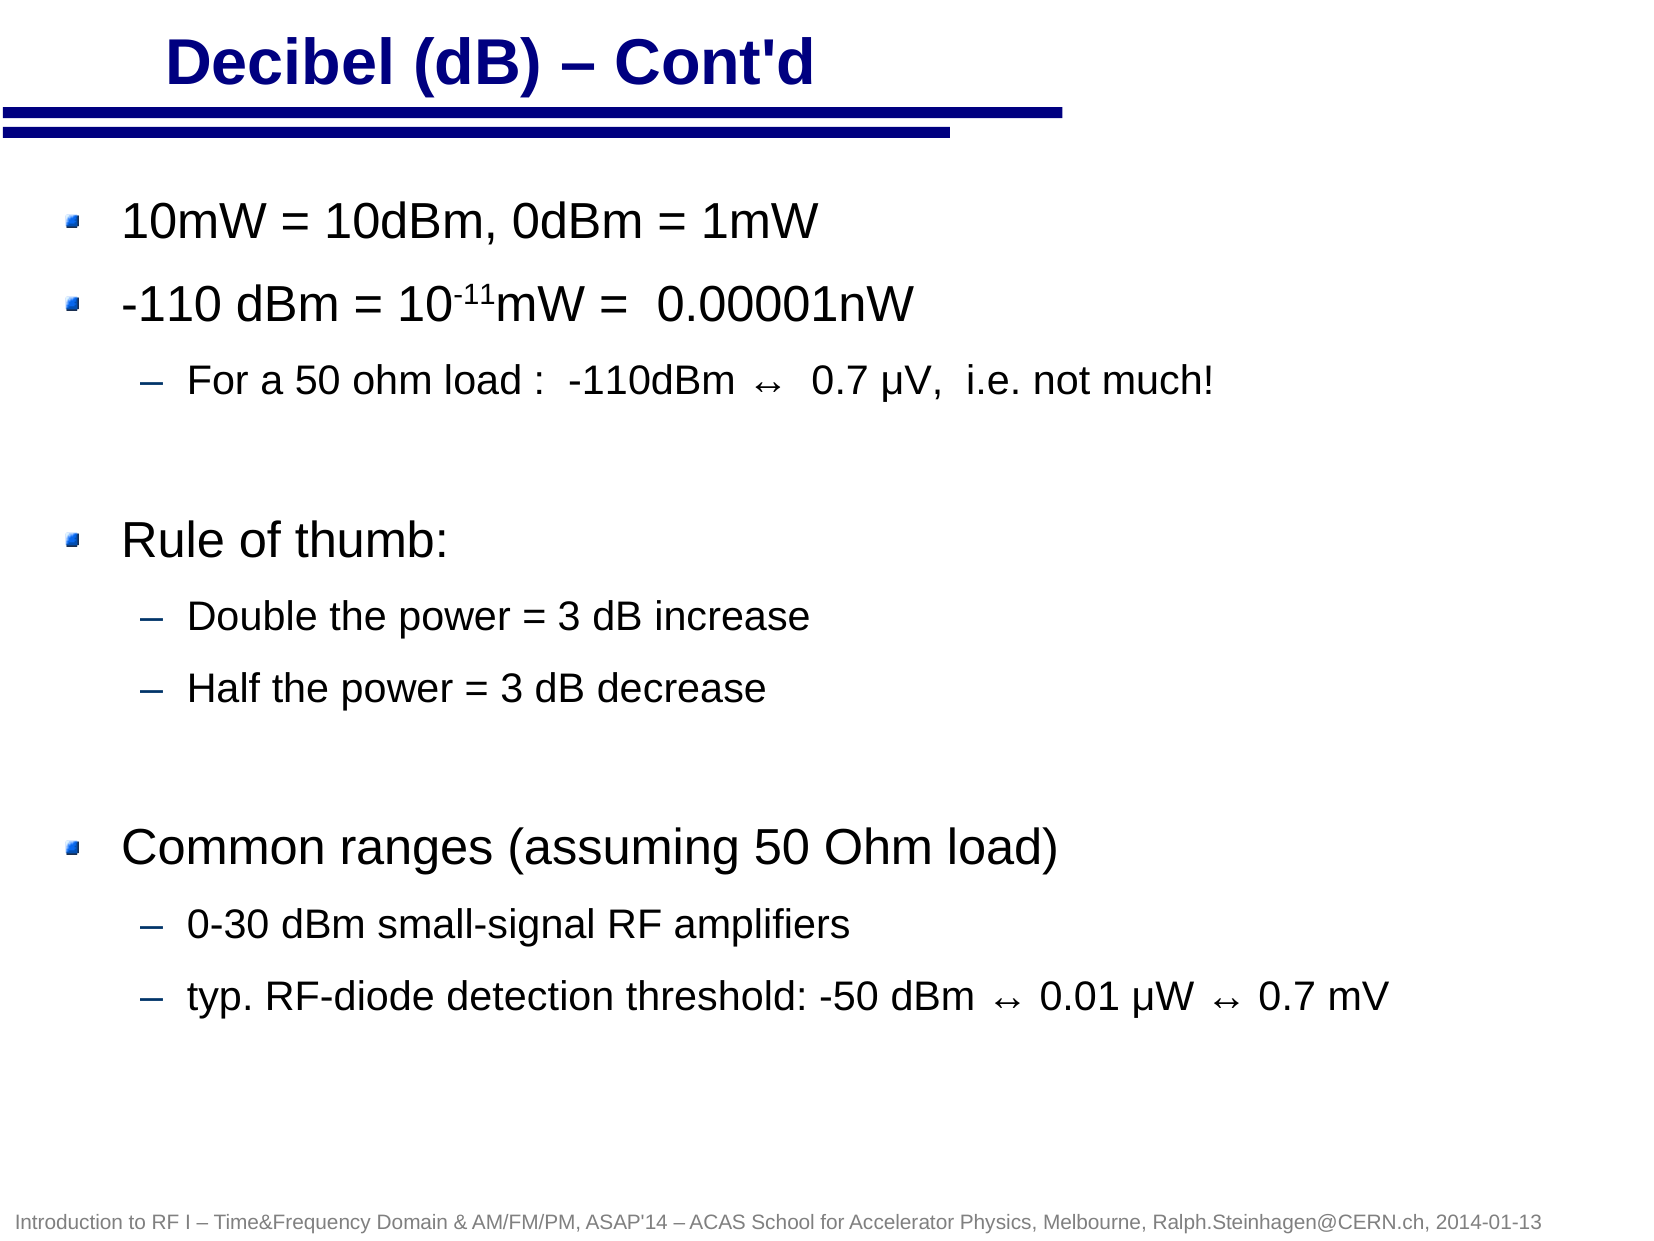

# Decibel (dB) – Cont'd
10mW = 10dBm, 0dBm = 1mW
-110 dBm = 10-11mW = 0.00001nW
For a 50 ohm load : -110dBm ↔ 0.7 μV, i.e. not much!
Rule of thumb:
Double the power = 3 dB increase
Half the power = 3 dB decrease
Common ranges (assuming 50 Ohm load)
0-30 dBm small-signal RF amplifiers
typ. RF-diode detection threshold: -50 dBm ↔ 0.01 μW ↔ 0.7 mV